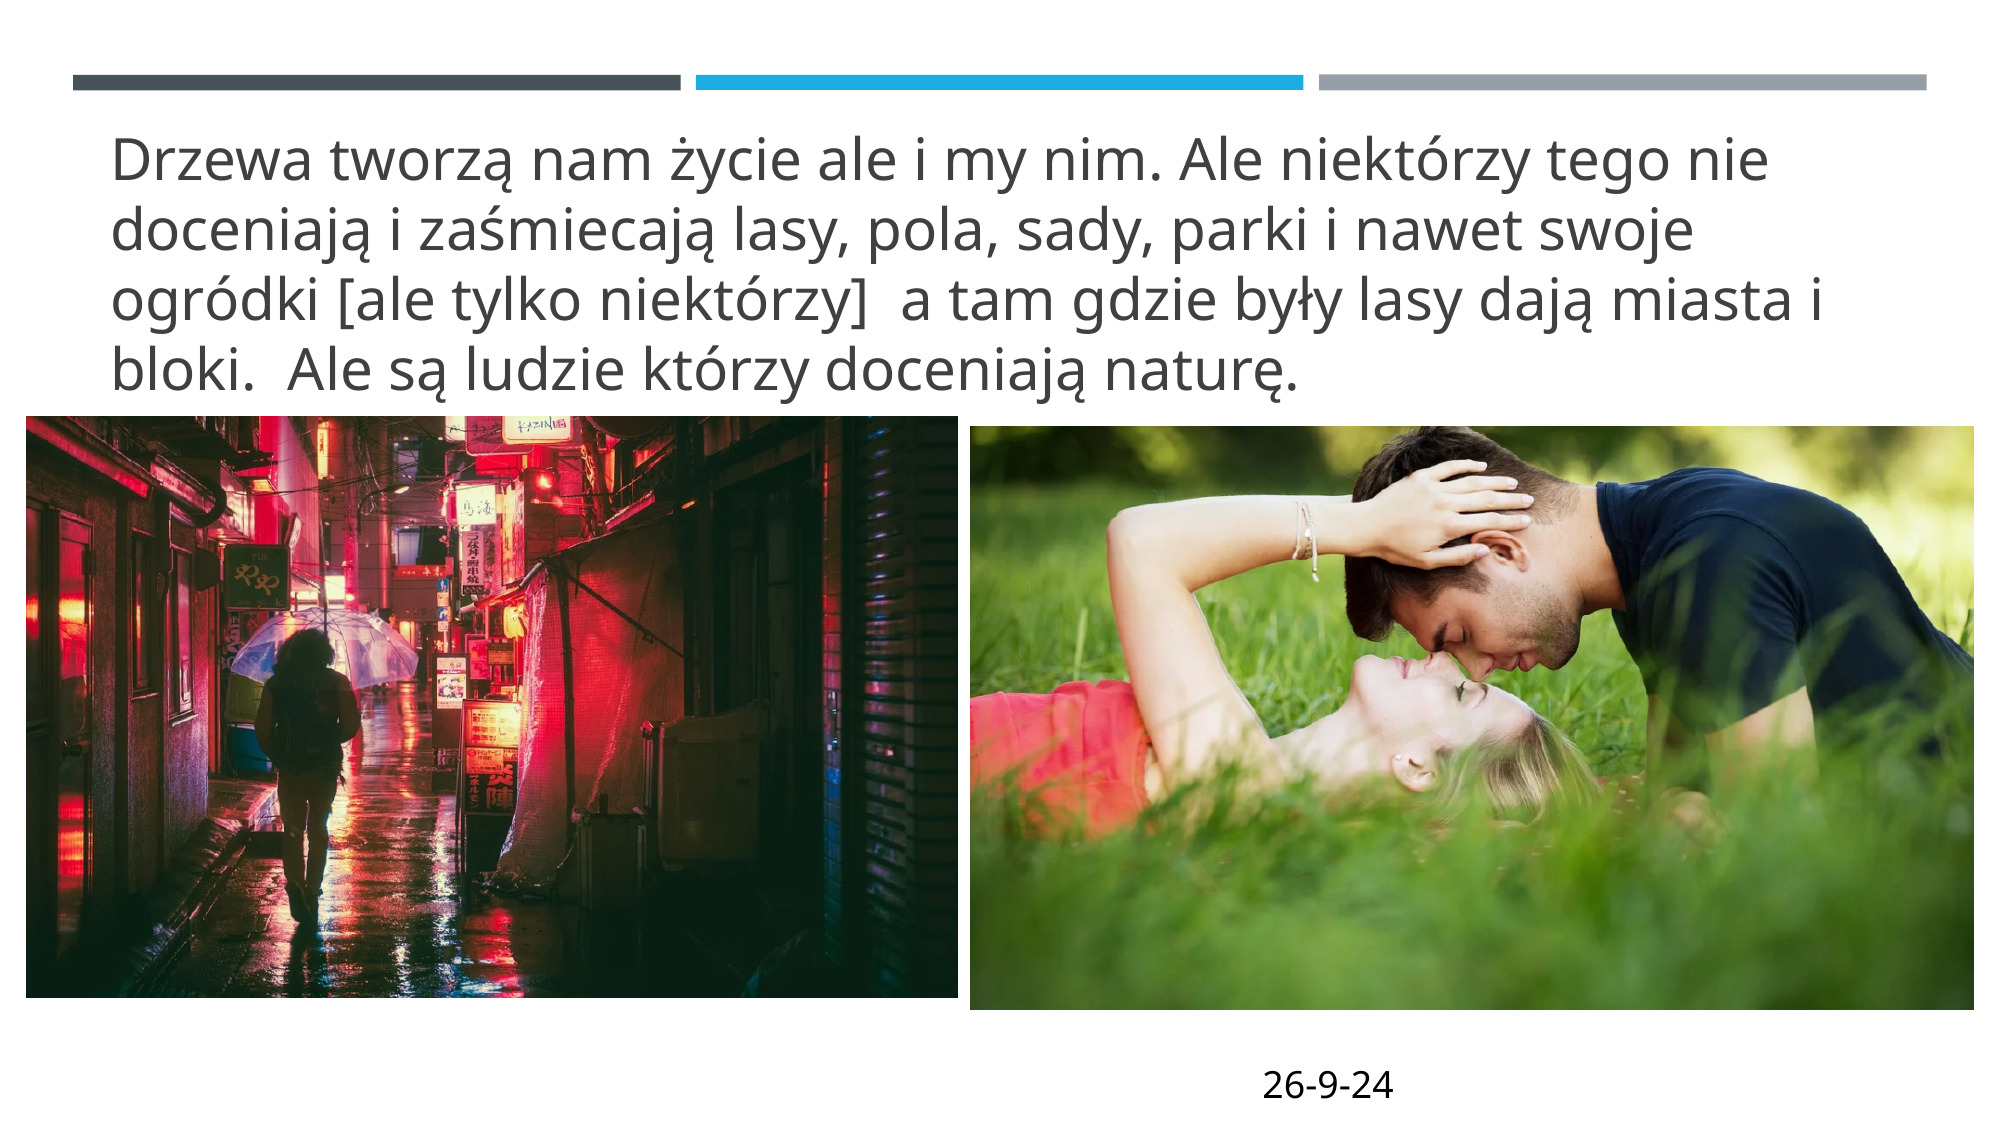

# Drzewa tworzą nam życie ale i my nim. Ale niektórzy tego nie doceniają i zaśmiecają lasy, pola, sady, parki i nawet swoje ogródki [ale tylko niektórzy] a tam gdzie były lasy dają miasta i bloki. Ale są ludzie którzy doceniają naturę.
26-8-21